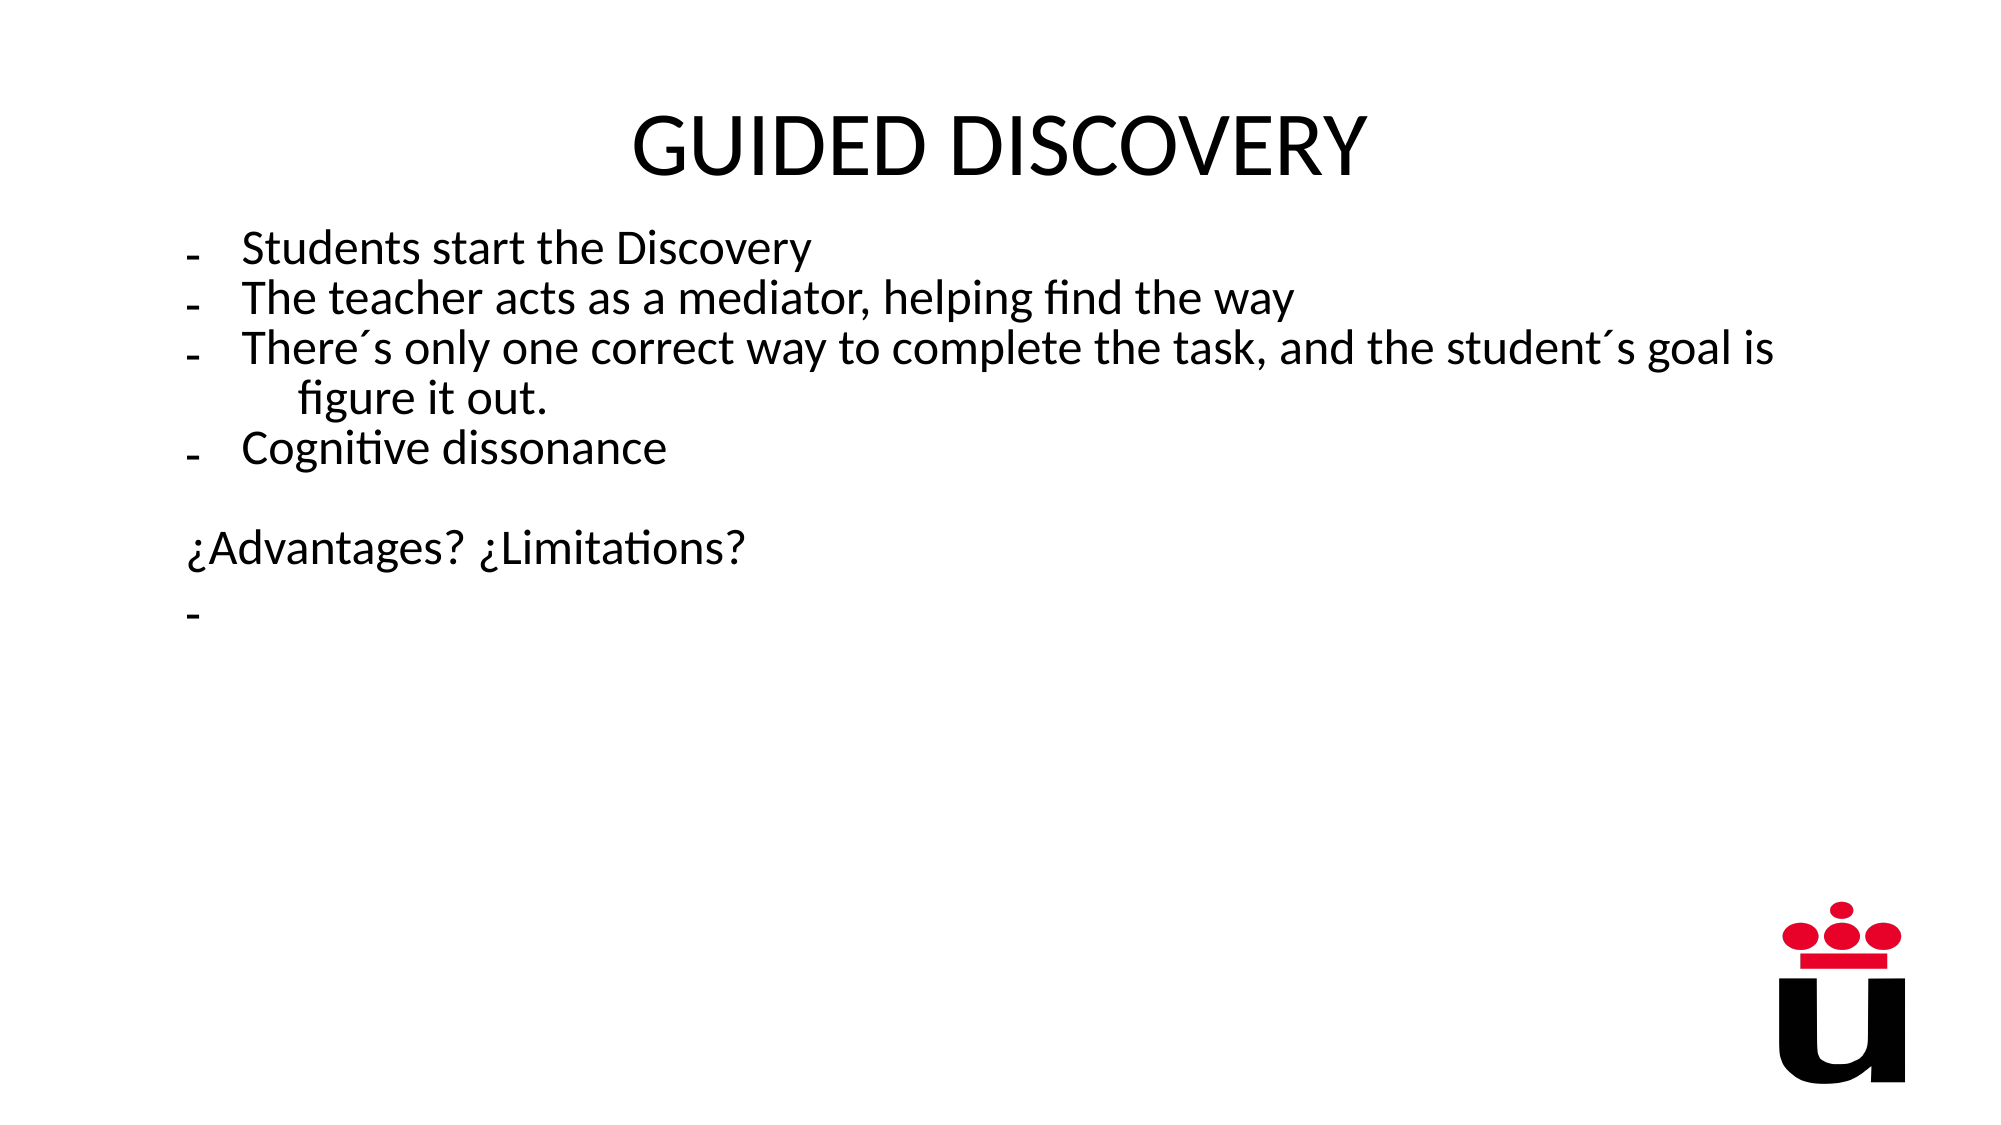

# GUIDED DISCOVERY
Students start the Discovery
The teacher acts as a mediator, helping find the way
There´s only one correct way to complete the task, and the student´s goal is figure it out.
Cognitive dissonance
¿Advantages? ¿Limitations?